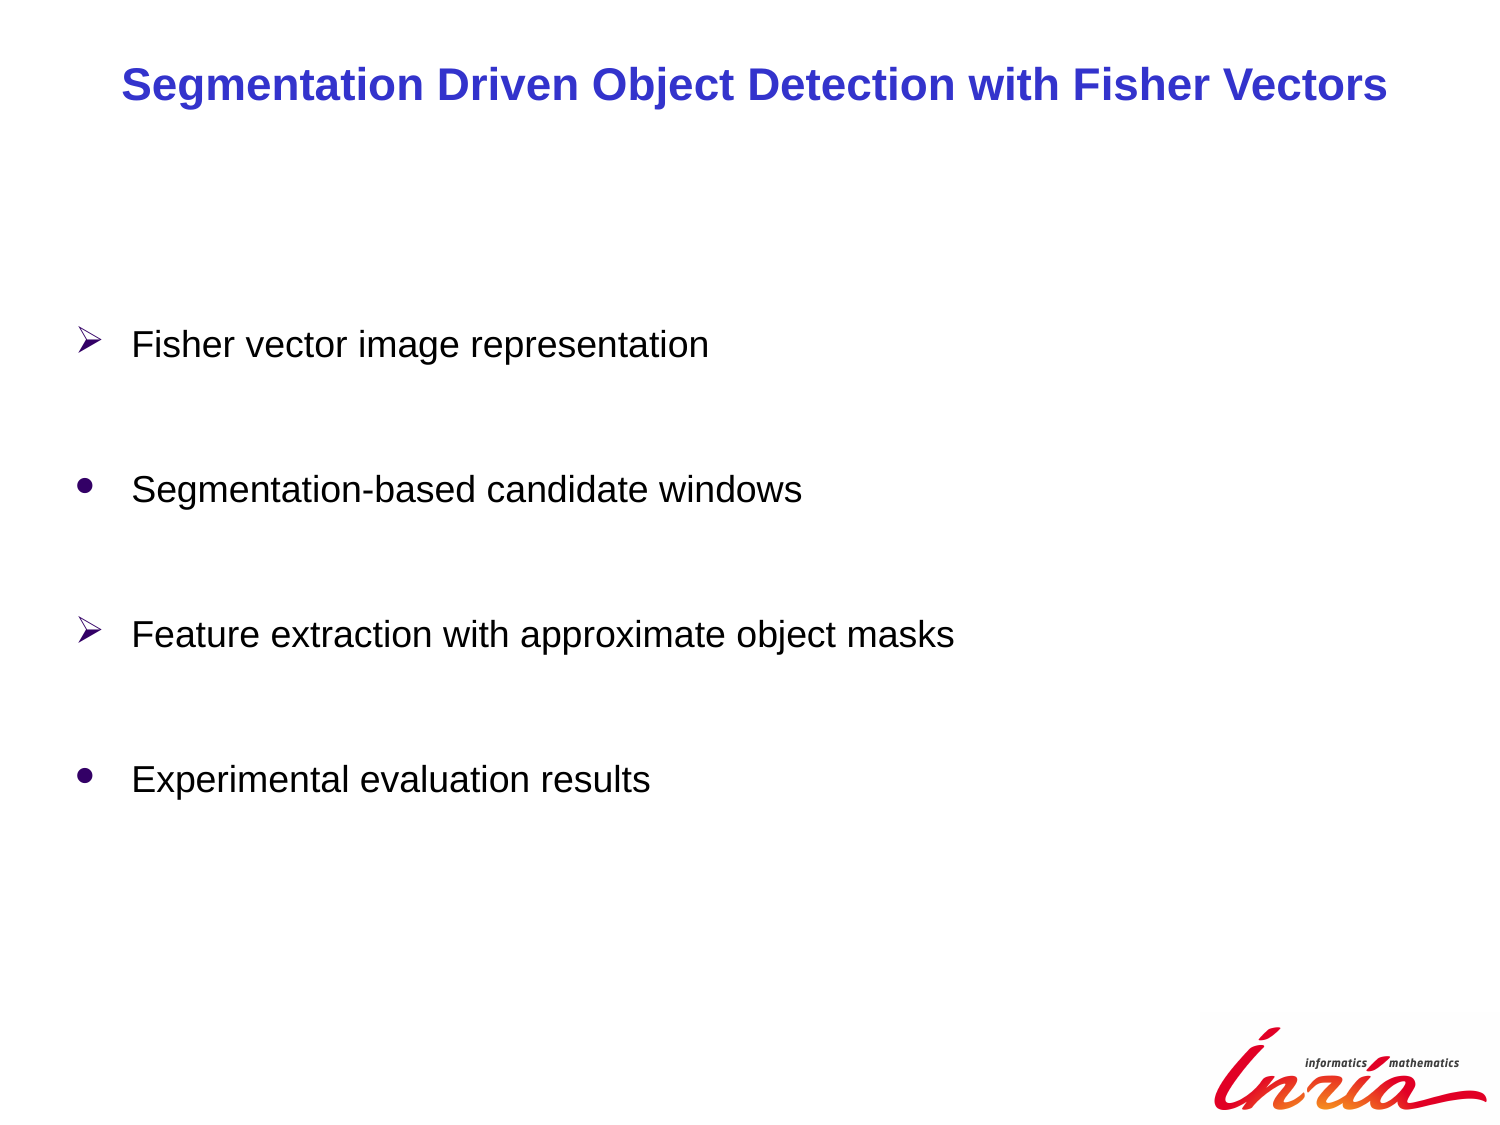

# Segmentation Driven Object Detection with Fisher Vectors
Fisher vector image representation
Segmentation-based candidate windows
Feature extraction with approximate object masks
Experimental evaluation results